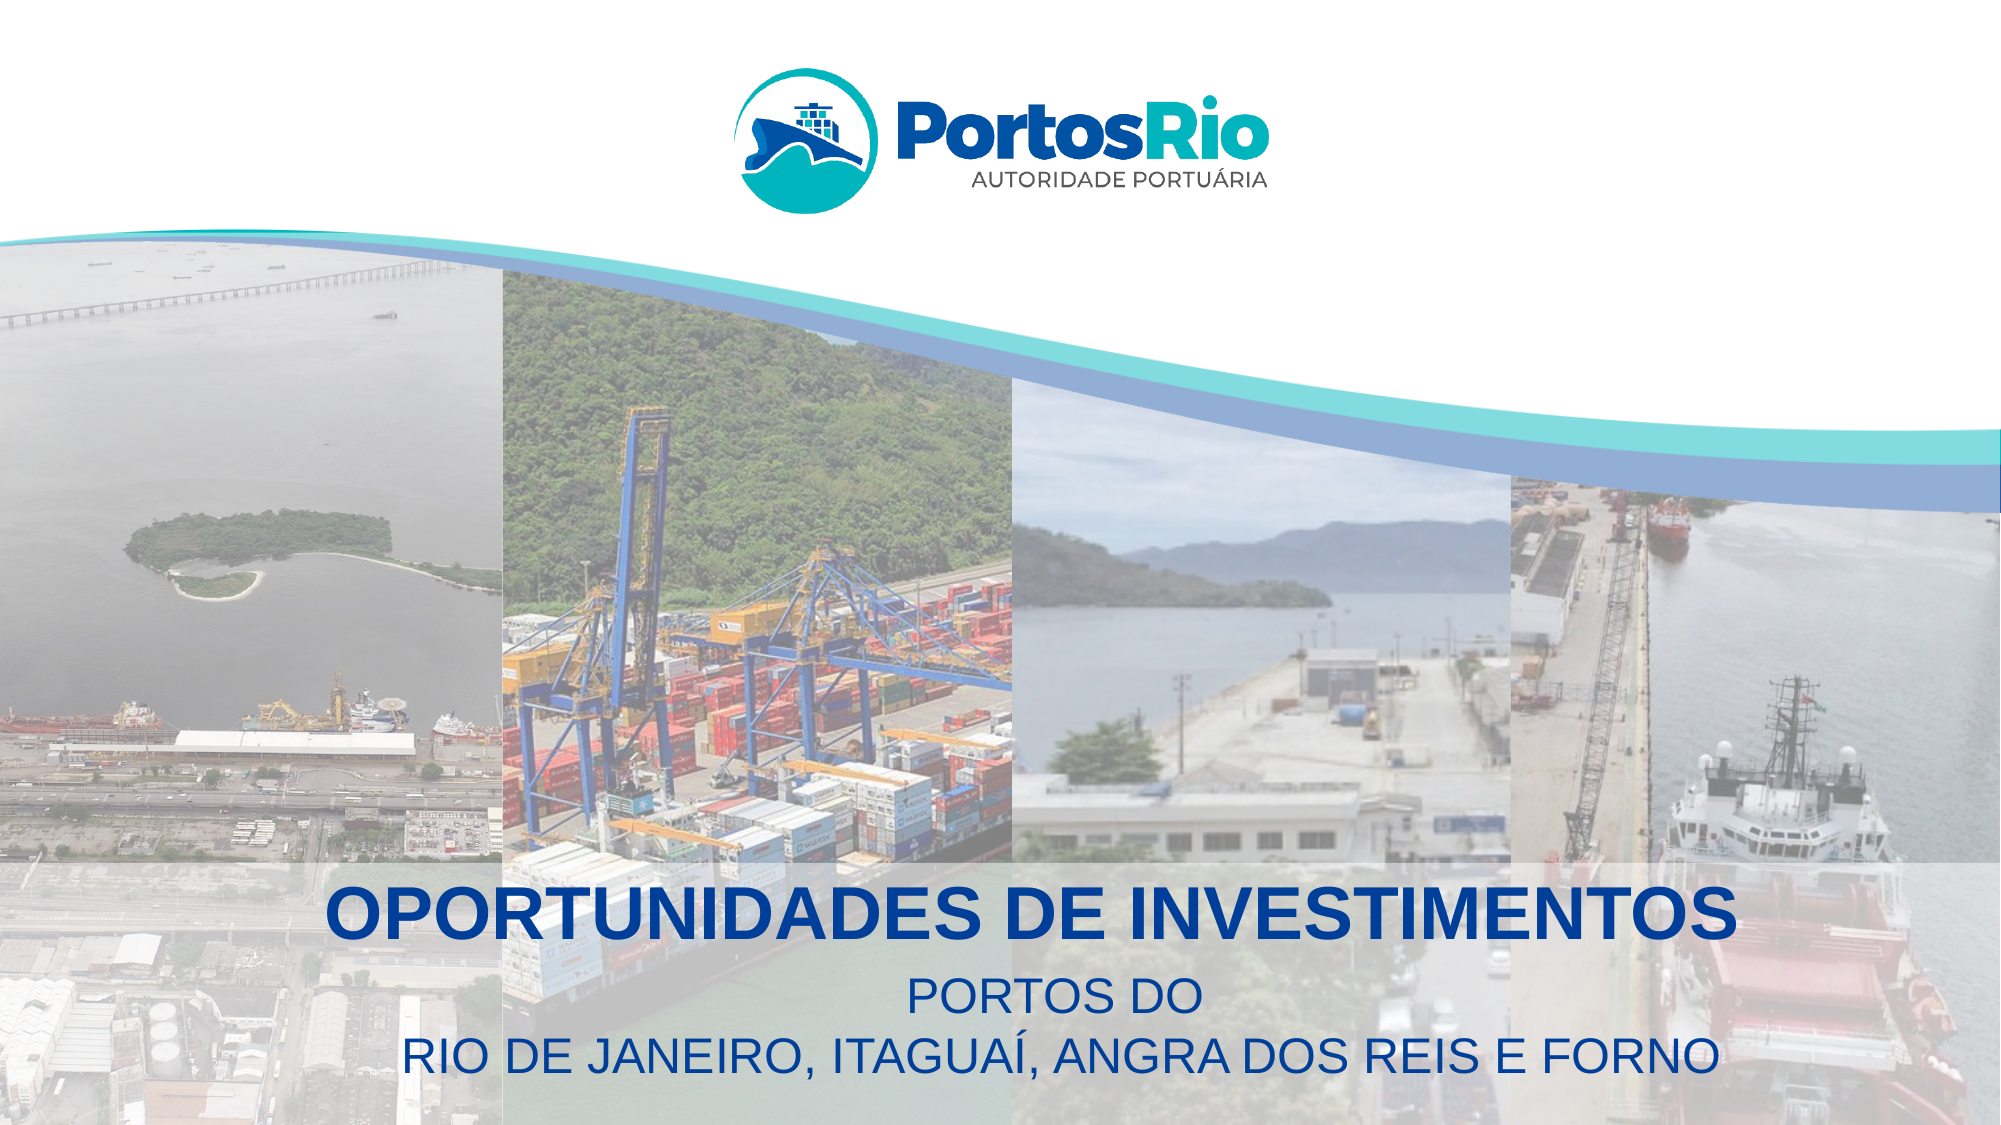

OPORTUNIDADES DE INVESTIMENTOS
PORTOS DO
RIO DE JANEIRO, ITAGUAÍ, ANGRA DOS REIS E FORNO